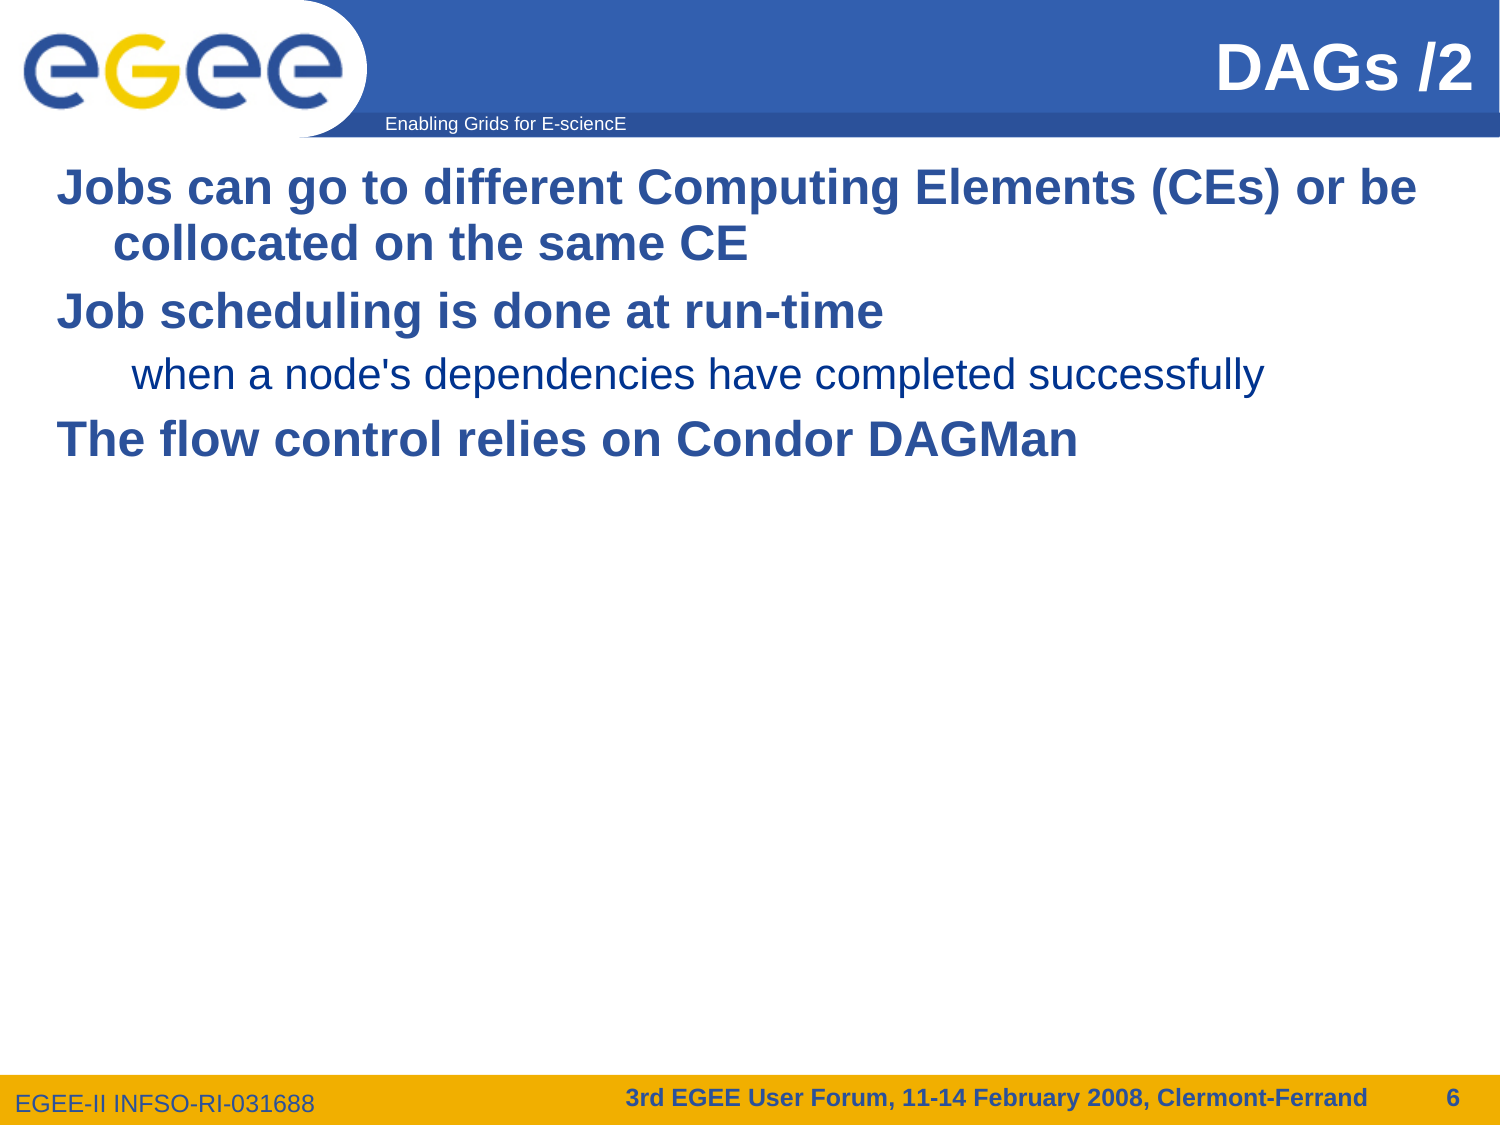

# DAGs /2
Jobs can go to different Computing Elements (CEs) or be collocated on the same CE
Job scheduling is done at run-time
when a node's dependencies have completed successfully
The flow control relies on Condor DAGMan
3rd EGEE User Forum, 11-14 February 2008, Clermont-Ferrand
6